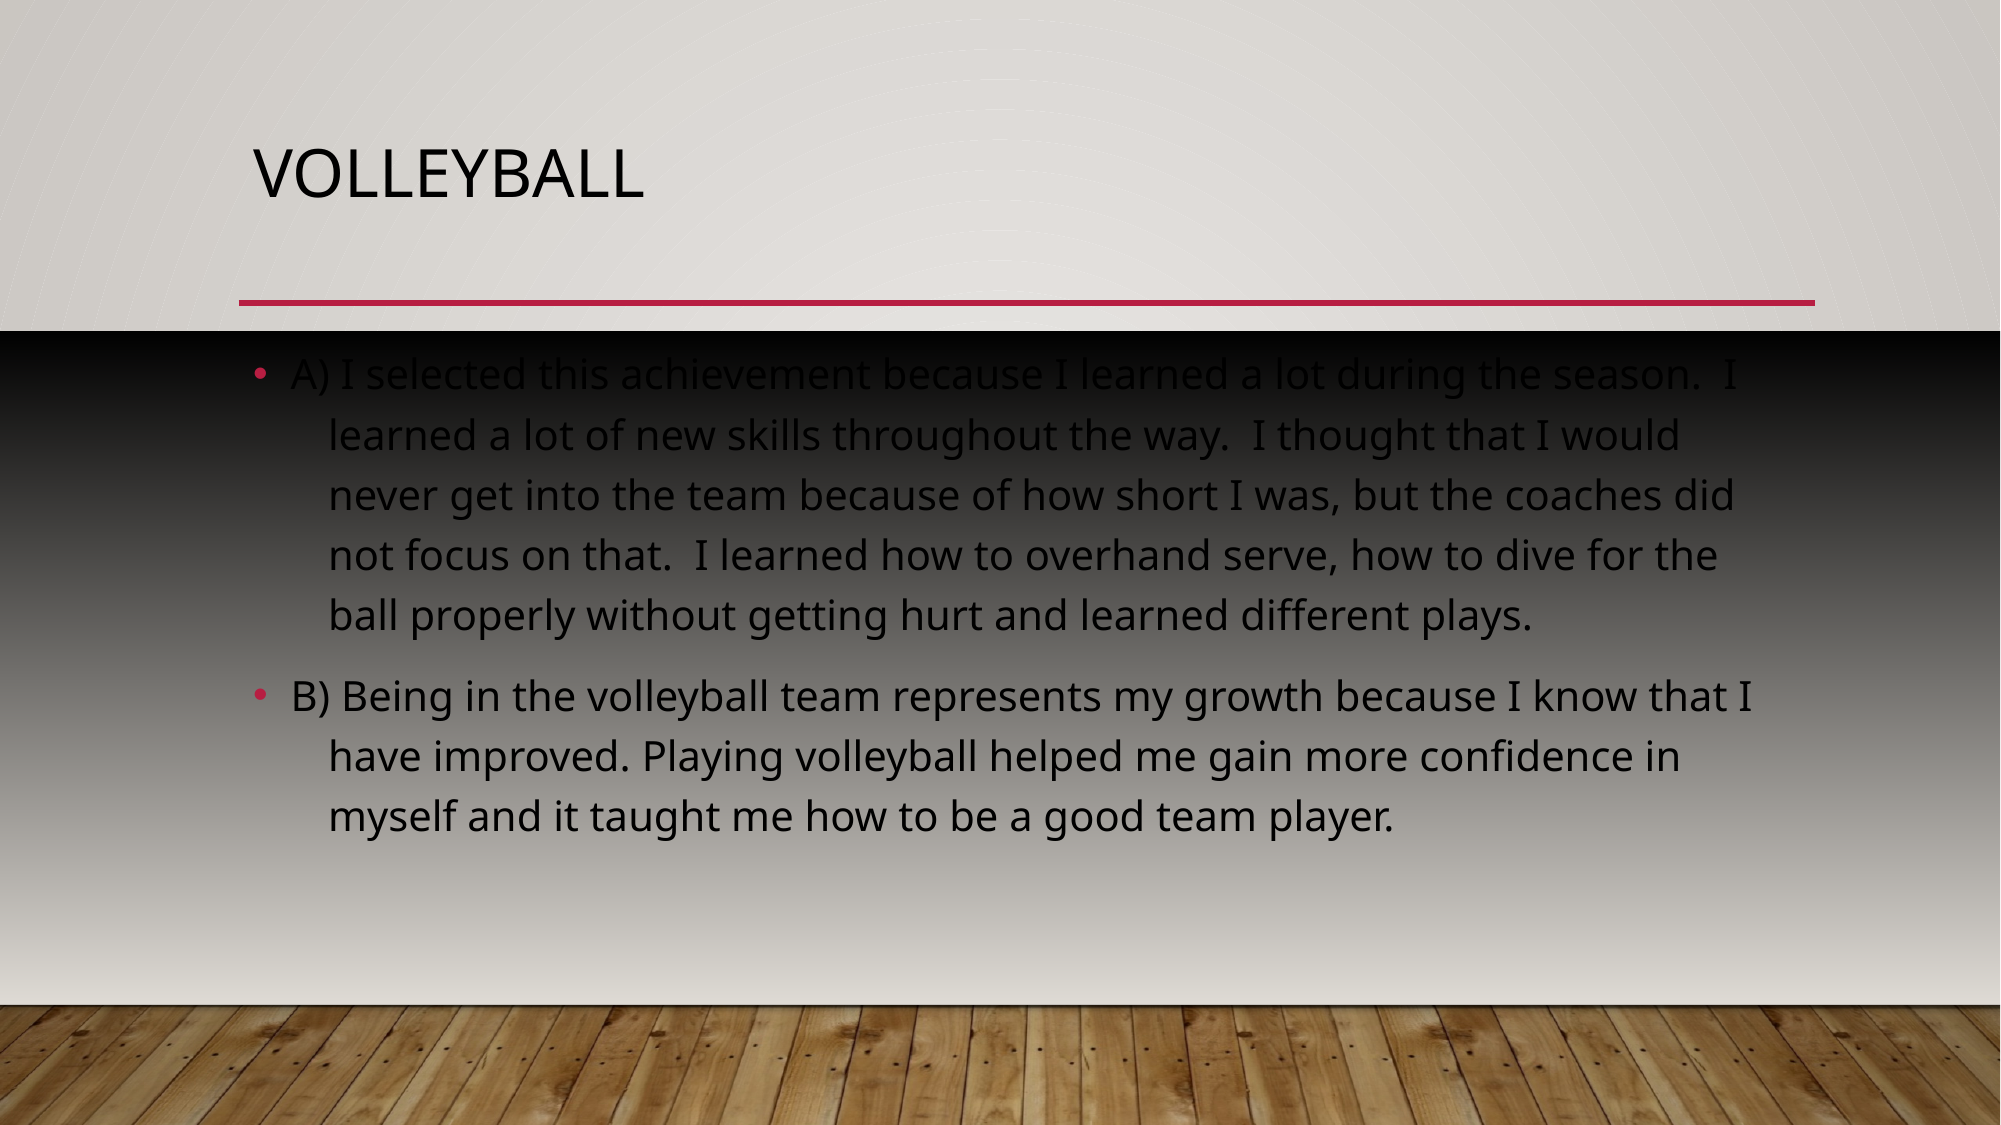

# Volleyball
A) I selected this achievement because I learned a lot during the season. I learned a lot of new skills throughout the way. I thought that I would never get into the team because of how short I was, but the coaches did not focus on that. I learned how to overhand serve, how to dive for the ball properly without getting hurt and learned different plays.
B) Being in the volleyball team represents my growth because I know that I have improved. Playing volleyball helped me gain more confidence in myself and it taught me how to be a good team player.